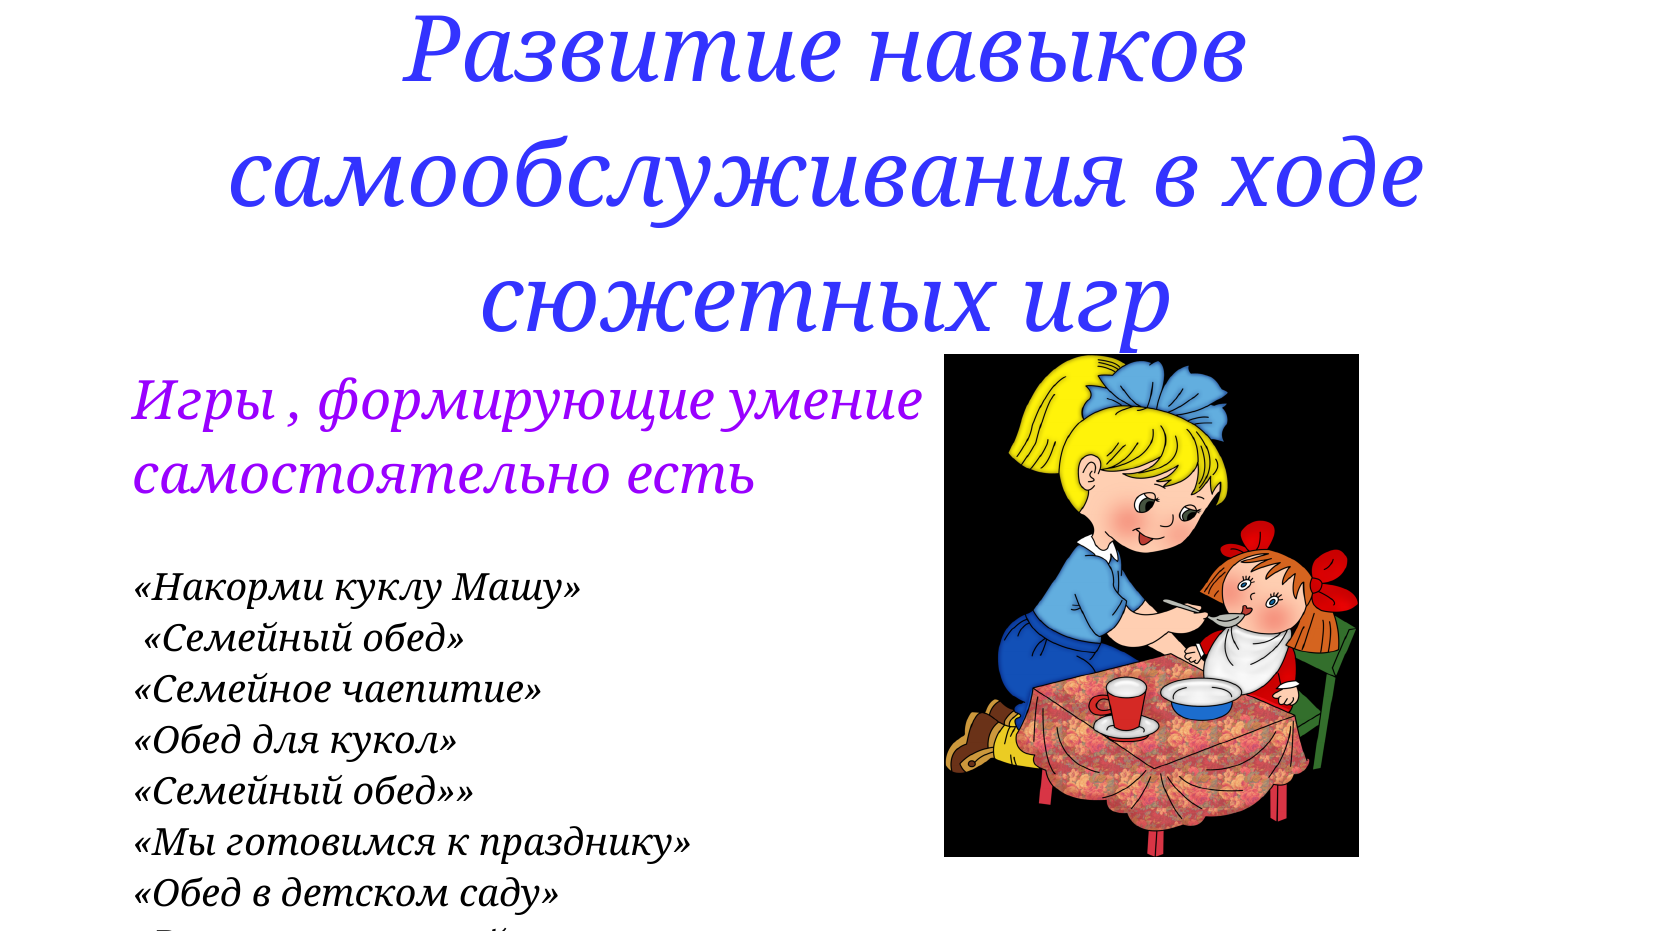

# Развитие навыков самообслуживания в ходе сюжетных игр
Игры , формирующие умение самостоятельно есть
«Накорми куклу Машу»
 «Семейный обед»
«Семейное чаепитие»
«Обед для кукол»
«Семейный обед»»
«Мы готовимся к празднику»
«Обед в детском саду»
«Встречаем гостей»
«День рождения»
«Поварята»
«Праздник в кругу семьи»